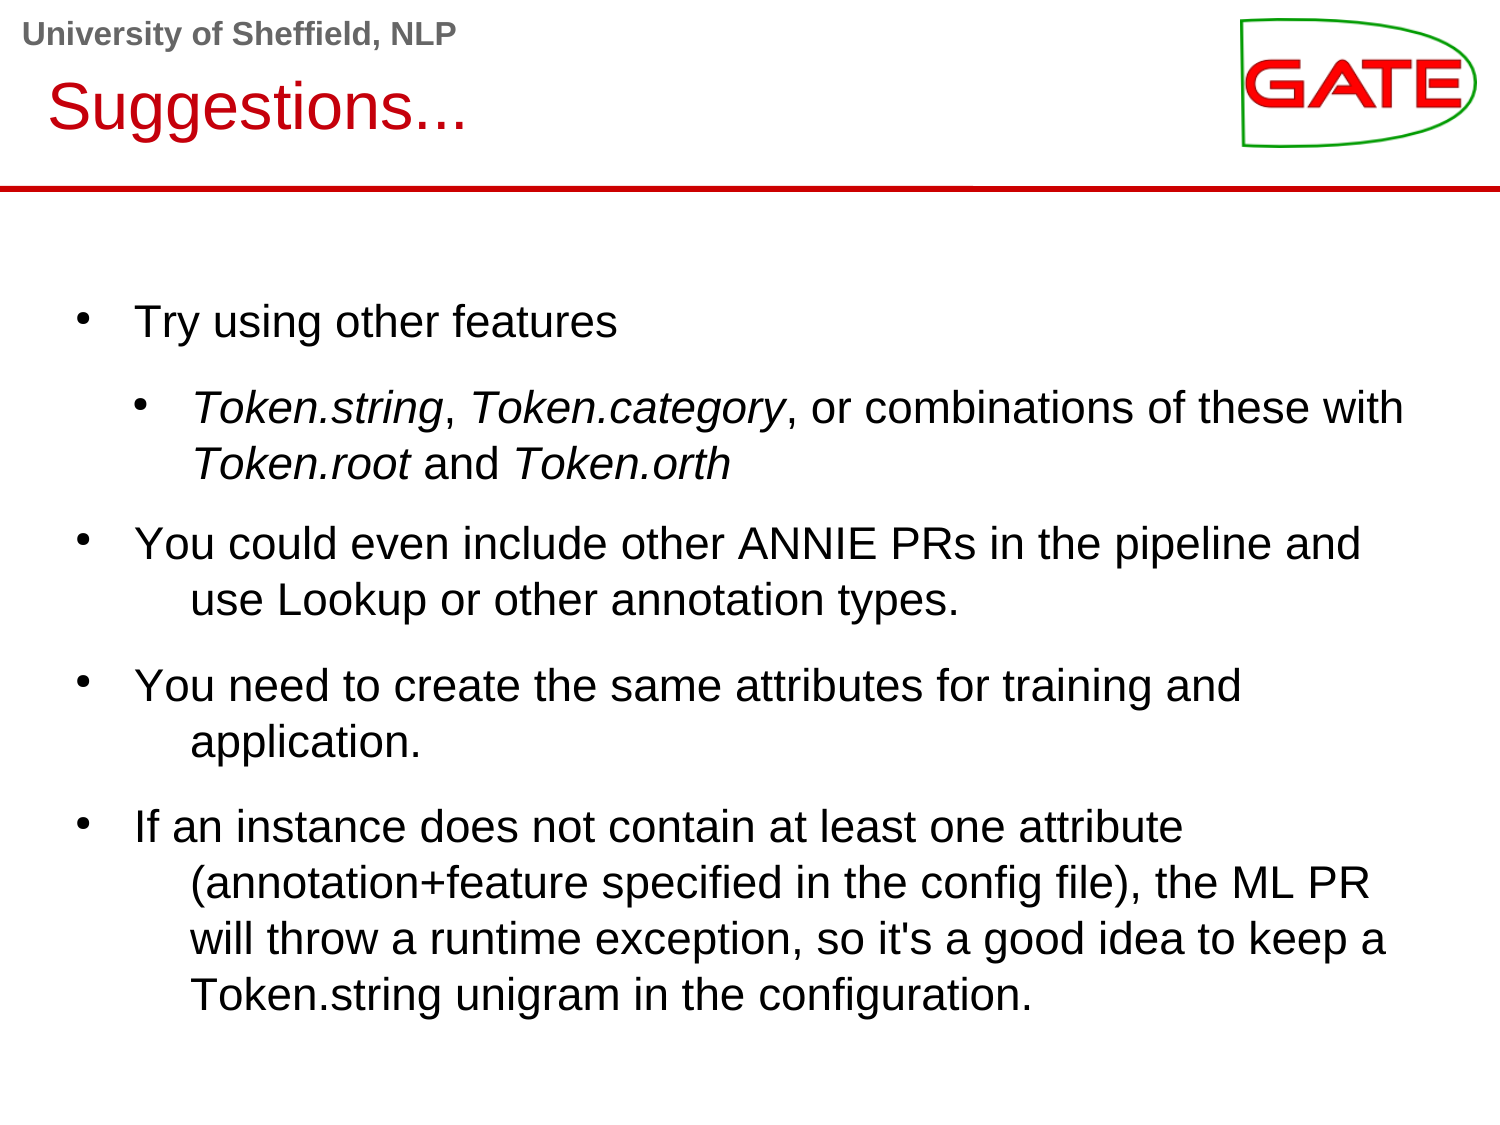

# Suggestions...
Try using other features
Token.string, Token.category, or combinations of these with Token.root and Token.orth
You could even include other ANNIE PRs in the pipeline and use Lookup or other annotation types.
You need to create the same attributes for training and application.
If an instance does not contain at least one attribute (annotation+feature specified in the config file), the ML PR will throw a runtime exception, so it's a good idea to keep a Token.string unigram in the configuration.